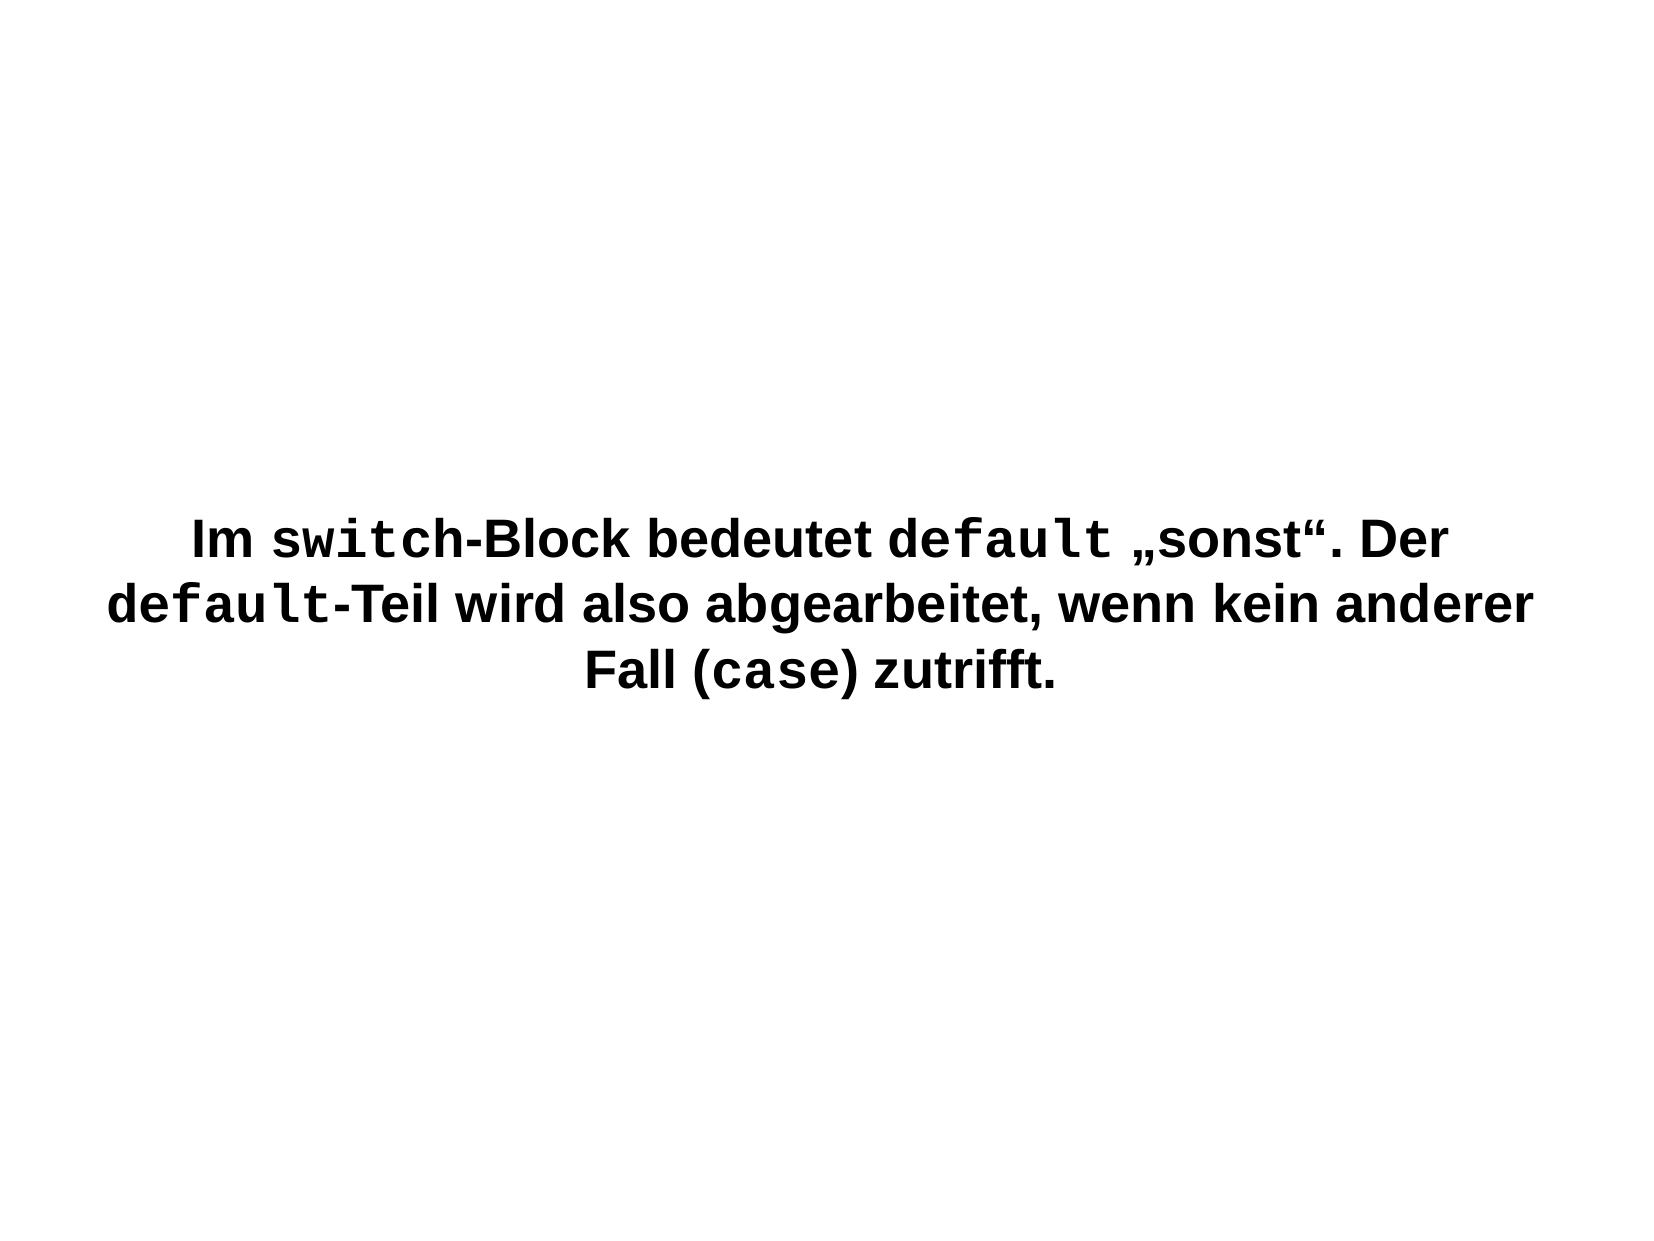

# Im switch-Block bedeutet default „sonst“. Der default-Teil wird also abgearbeitet, wenn kein anderer Fall (case) zutrifft.